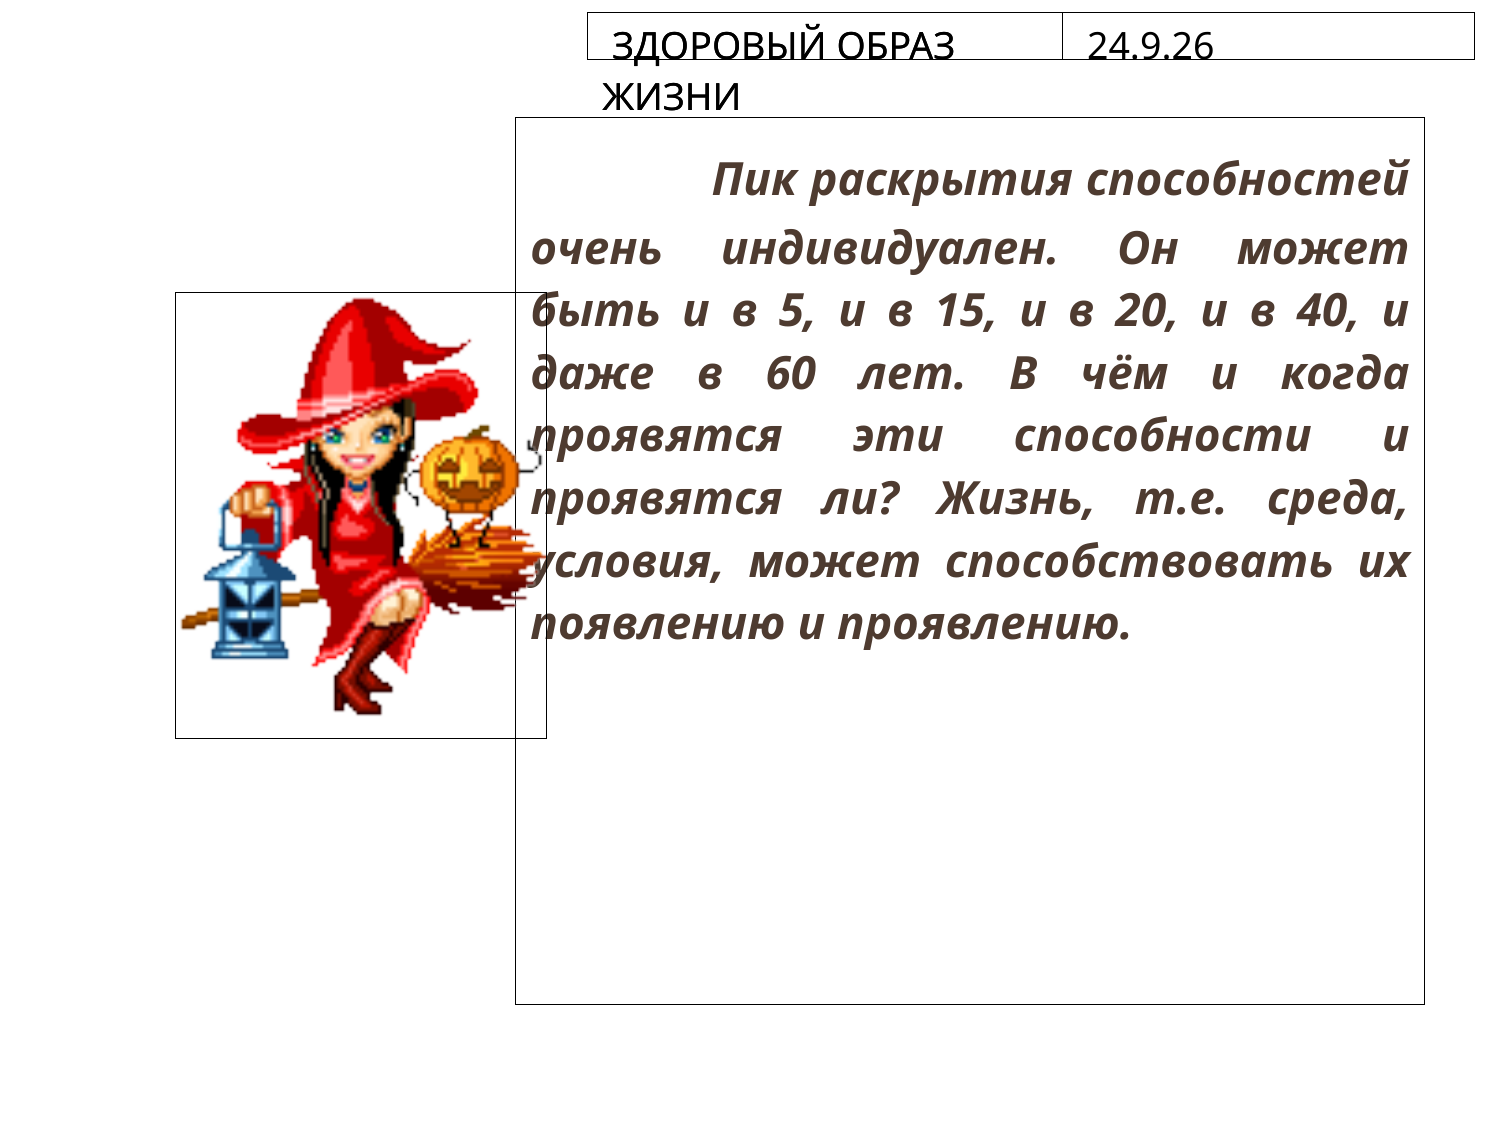

<footer>ЗДОРОВЫЙ ОБРАЗ ЖИЗНИ
# Пик раскрытия способностей очень индивидуален. Он может быть и в 5, и в 15, и в 20, и в 40, и даже в 60 лет. В чём и когда проявятся эти способности и проявятся ли? Жизнь, т.е. среда, условия, может способствовать их появлению и проявлению.